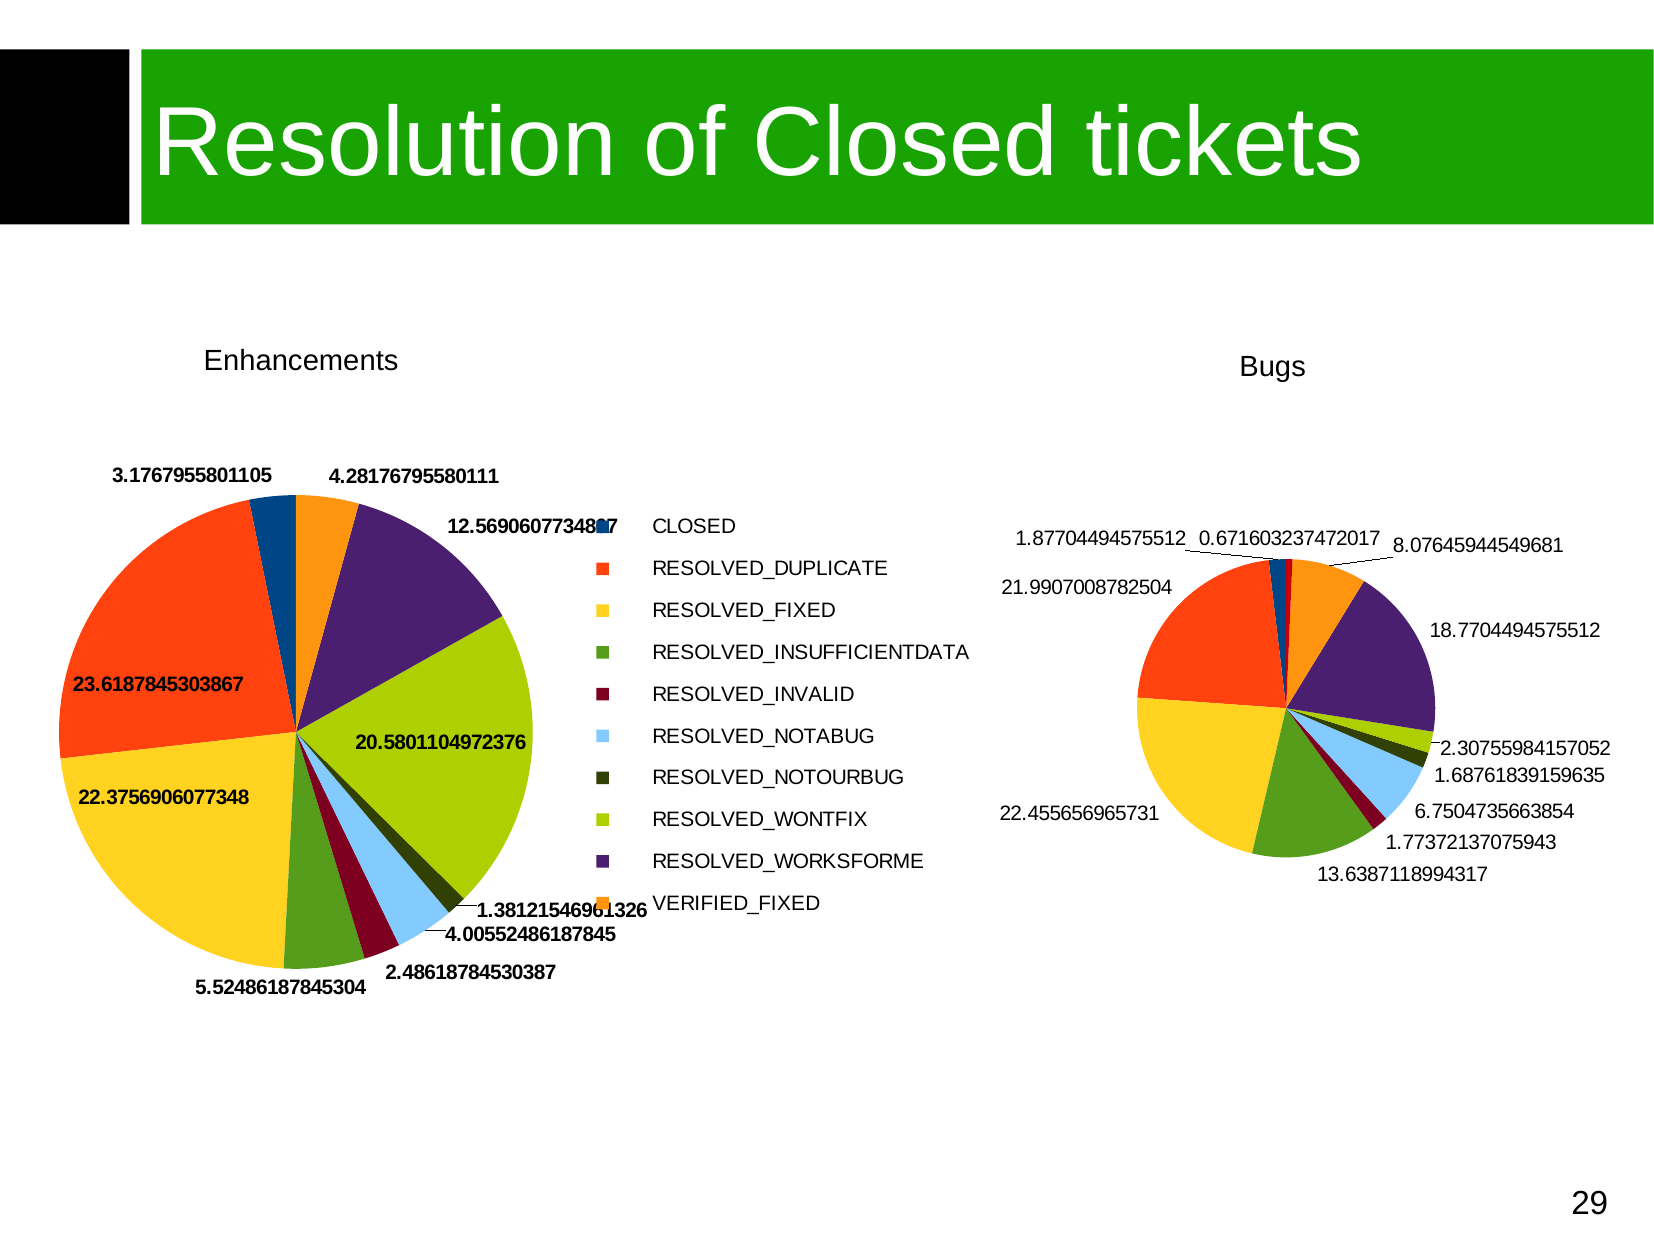

# Resolution of Closed tickets
### Chart
| Category | Column E |
|---|---|
| CLOSED | 3.1767955801105 |
| RESOLVED_DUPLICATE | 23.6187845303867 |
| RESOLVED_FIXED | 22.3756906077348 |
| RESOLVED_INSUFFICIENTDATA | 5.52486187845304 |
| RESOLVED_INVALID | 2.48618784530387 |
| RESOLVED_NOTABUG | 4.00552486187845 |
| RESOLVED_NOTOURBUG | 1.38121546961326 |
| RESOLVED_WONTFIX | 20.5801104972376 |
| RESOLVED_WORKSFORME | 12.5690607734807 |
| VERIFIED_FIXED | 4.28176795580111 |Enhancements
 Bugs
### Chart
| Category | Column J |
|---|---|
| CLOSED | 1.87704494575512 |
| RESOLVED_DUPLICATE | 21.9907008782504 |
| RESOLVED_FIXED | 22.455656965731 |
| RESOLVED_INSUFFICIENTDATA | 13.6387118994317 |
| RESOLVED_INVALID | 1.77372137075943 |
| RESOLVED_NOTABUG | 6.7504735663854 |
| RESOLVED_NOTOURBUG | 1.68761839159635 |
| RESOLVED_WONTFIX | 2.30755984157052 |
| RESOLVED_WORKSFORME | 18.7704494575512 |
| VERIFIED_FIXED | 8.07645944549681 |
| Others | 0.671603237472017 |